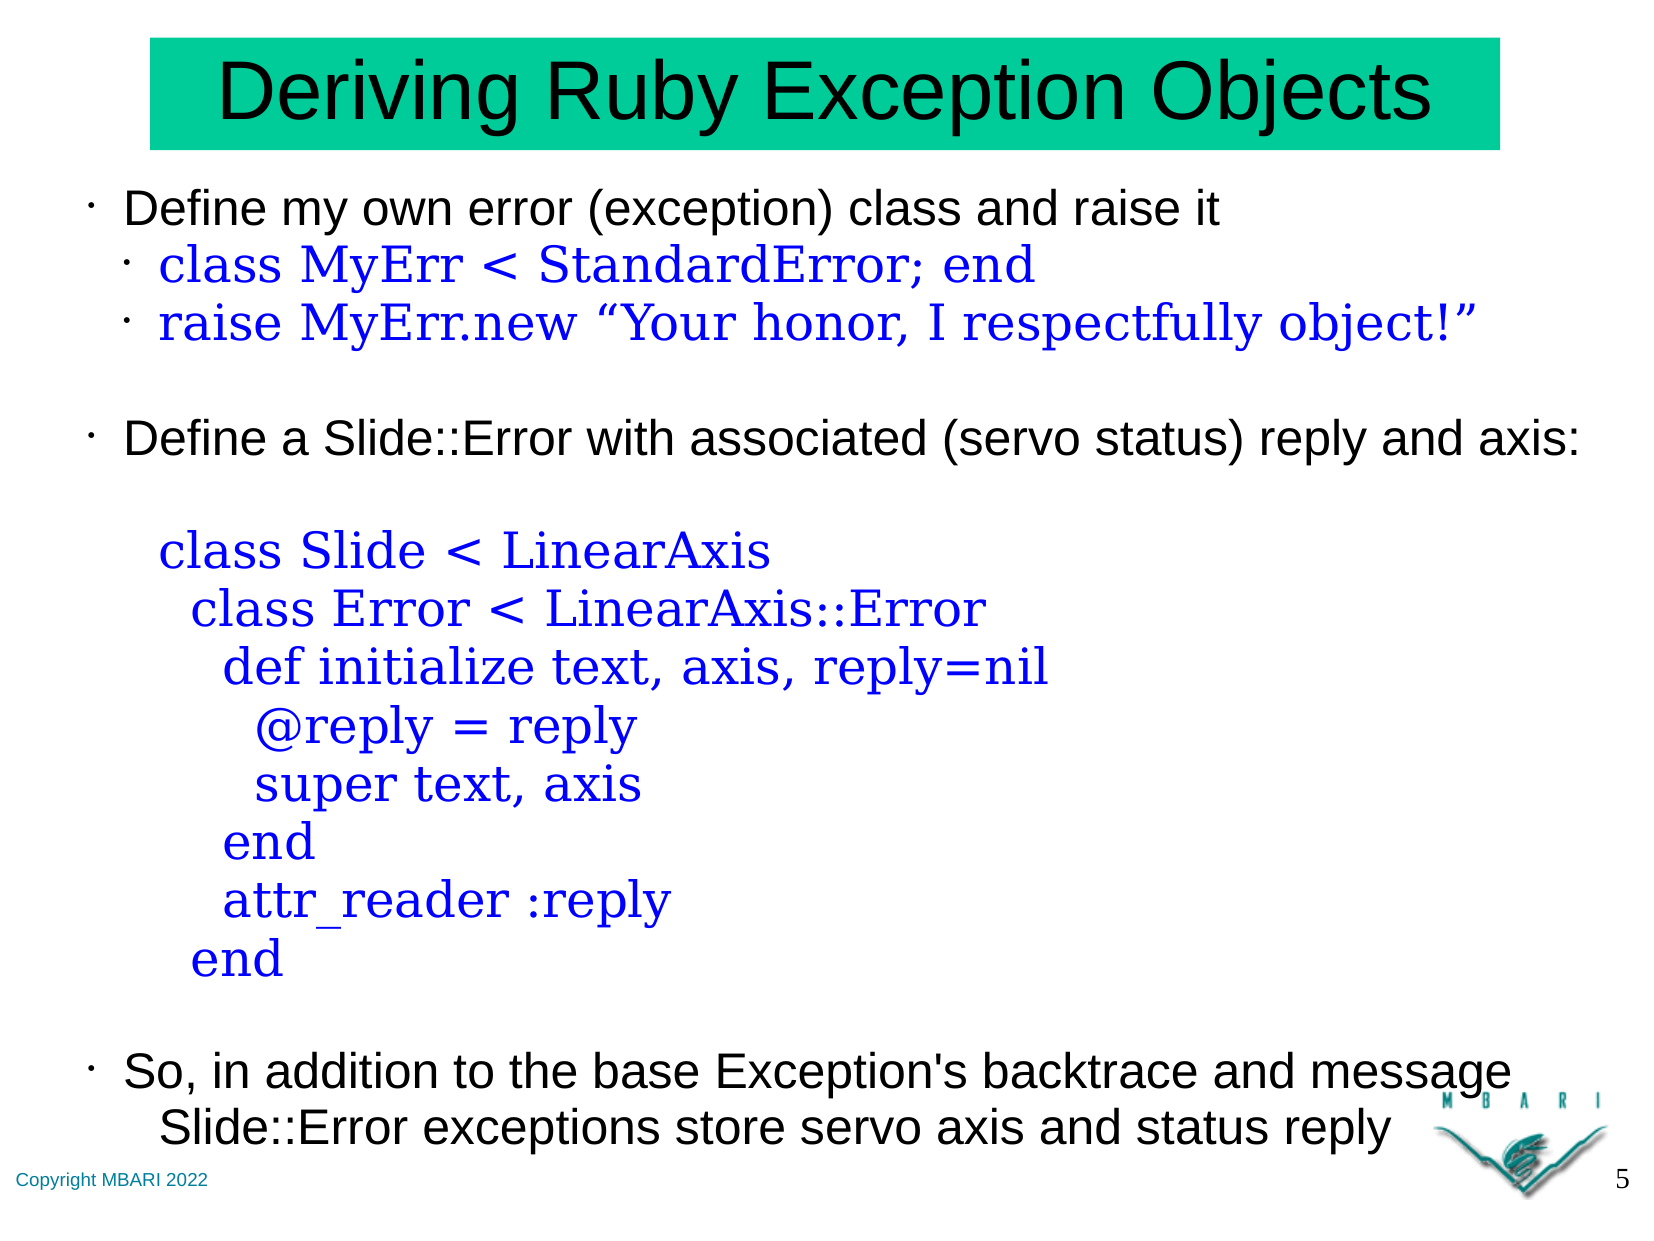

Deriving Ruby Exception Objects
Define my own error (exception) class and raise it
class MyErr < StandardError; end
raise MyErr.new “Your honor, I respectfully object!”
Define a Slide::Error with associated (servo status) reply and axis:
class Slide < LinearAxis
 class Error < LinearAxis::Error
 def initialize text, axis, reply=nil
 @reply = reply
 super text, axis
 end
 attr_reader :reply
 end
So, in addition to the base Exception's backtrace and message
Slide::Error exceptions store servo axis and status reply